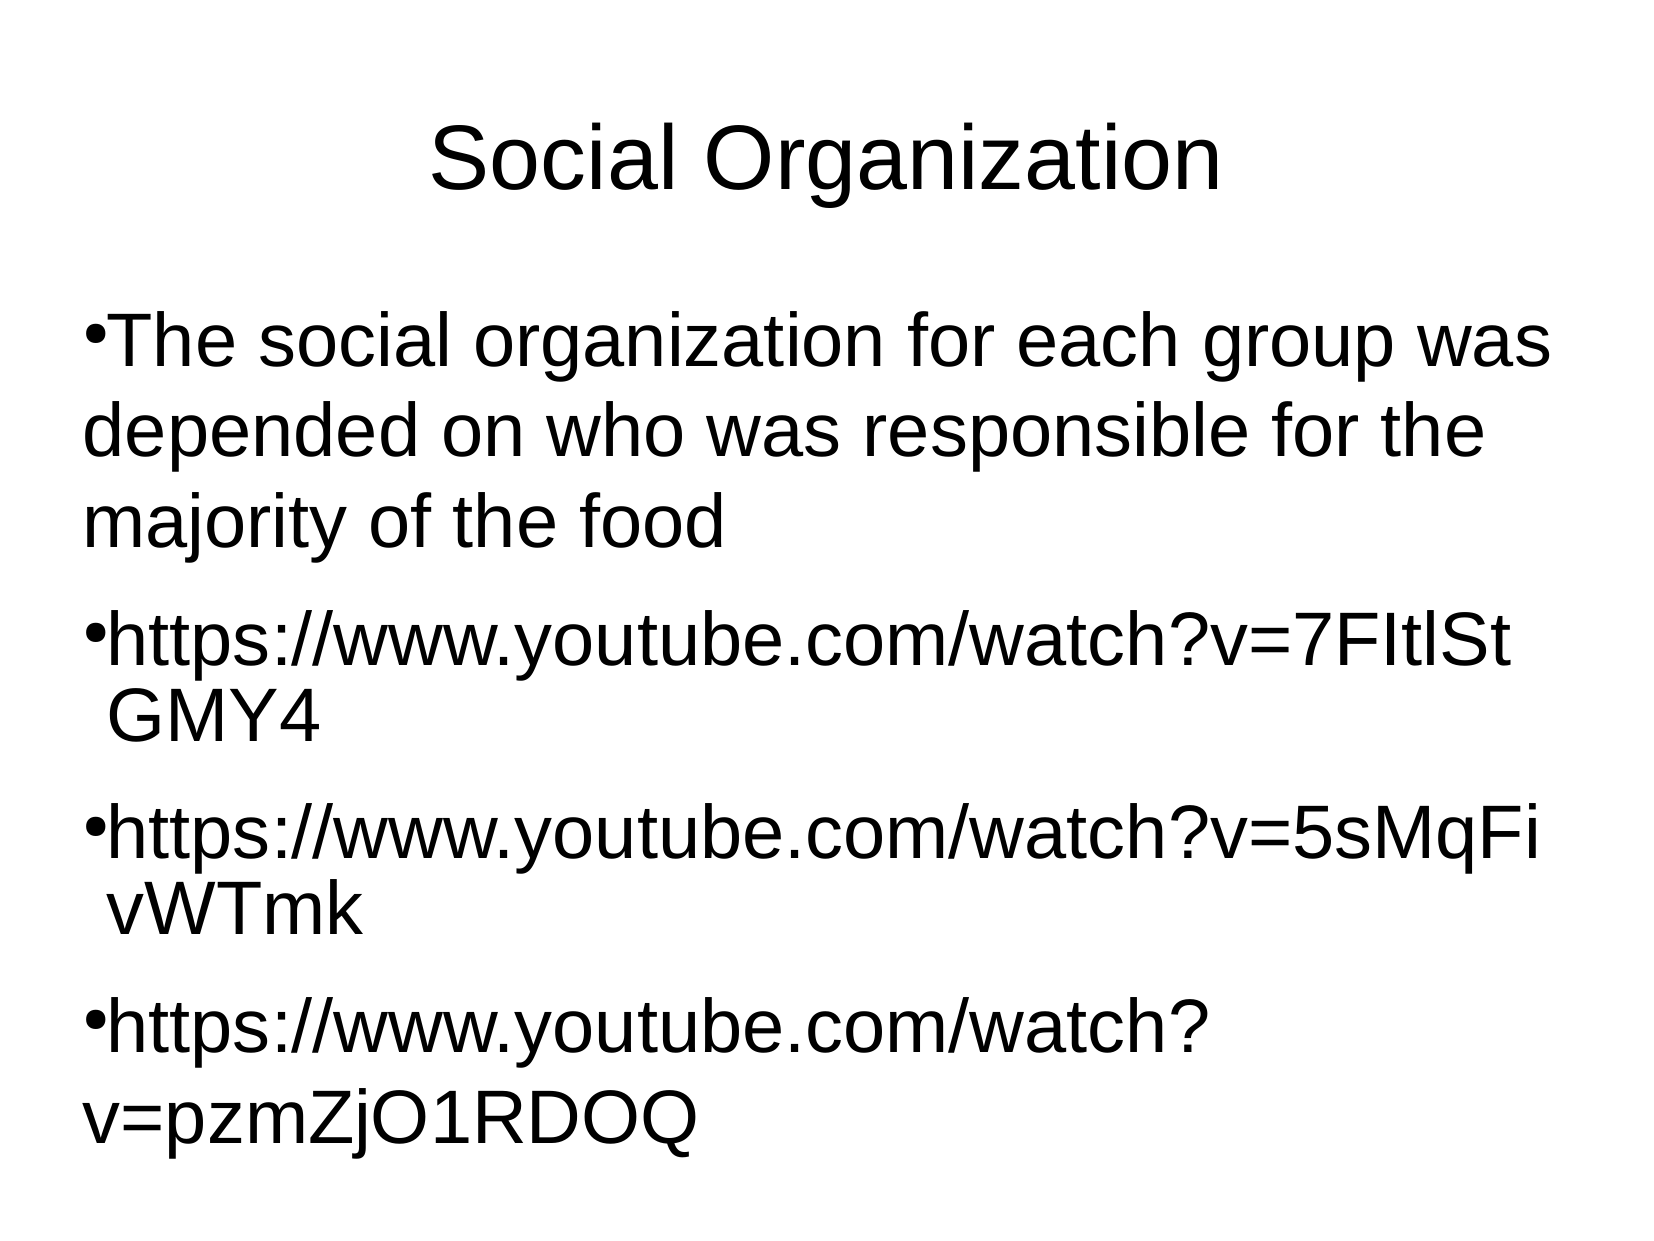

# Social Organization
The social organization for each group was depended on who was responsible for the majority of the food
https://www.youtube.com/watch?v=7FItlStGMY4
https://www.youtube.com/watch?v=5sMqFivWTmk
https://www.youtube.com/watch?v=pzmZjO1RDOQ